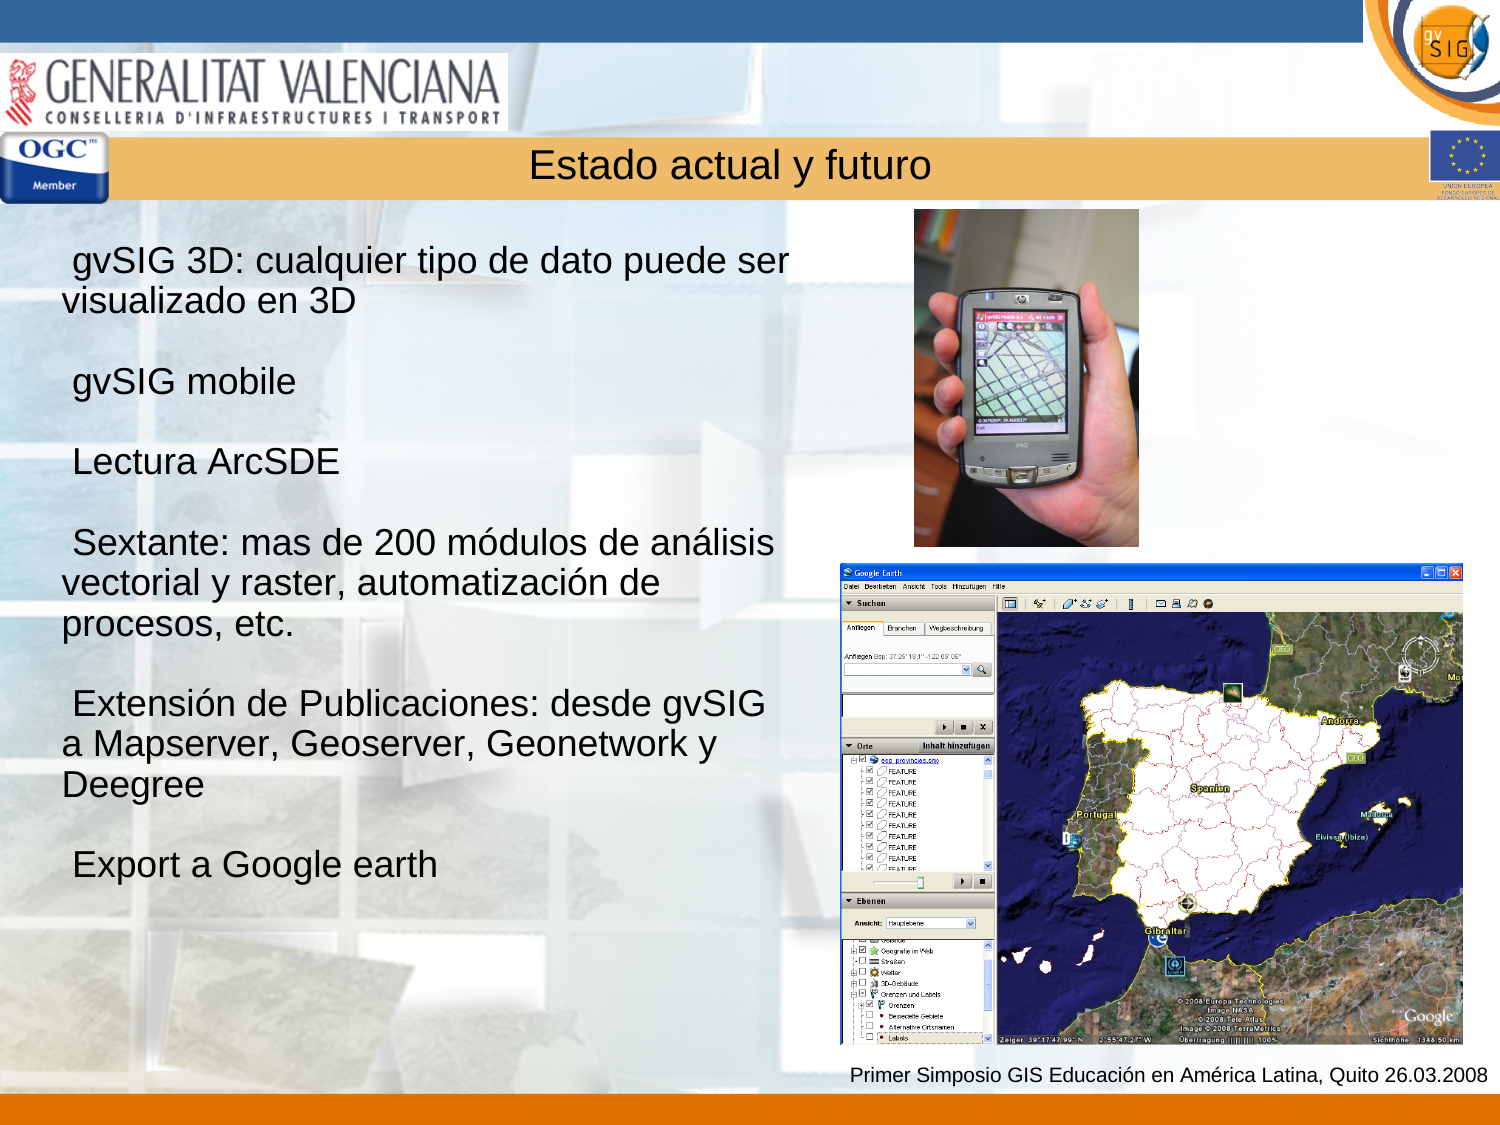

Estado actual y futuro
 gvSIG 3D: cualquier tipo de dato puede ser visualizado en 3D
 gvSIG mobile
 Lectura ArcSDE
 Sextante: mas de 200 módulos de análisis vectorial y raster, automatización de procesos, etc.
 Extensión de Publicaciones: desde gvSIG
a Mapserver, Geoserver, Geonetwork y
Deegree
 Export a Google earth